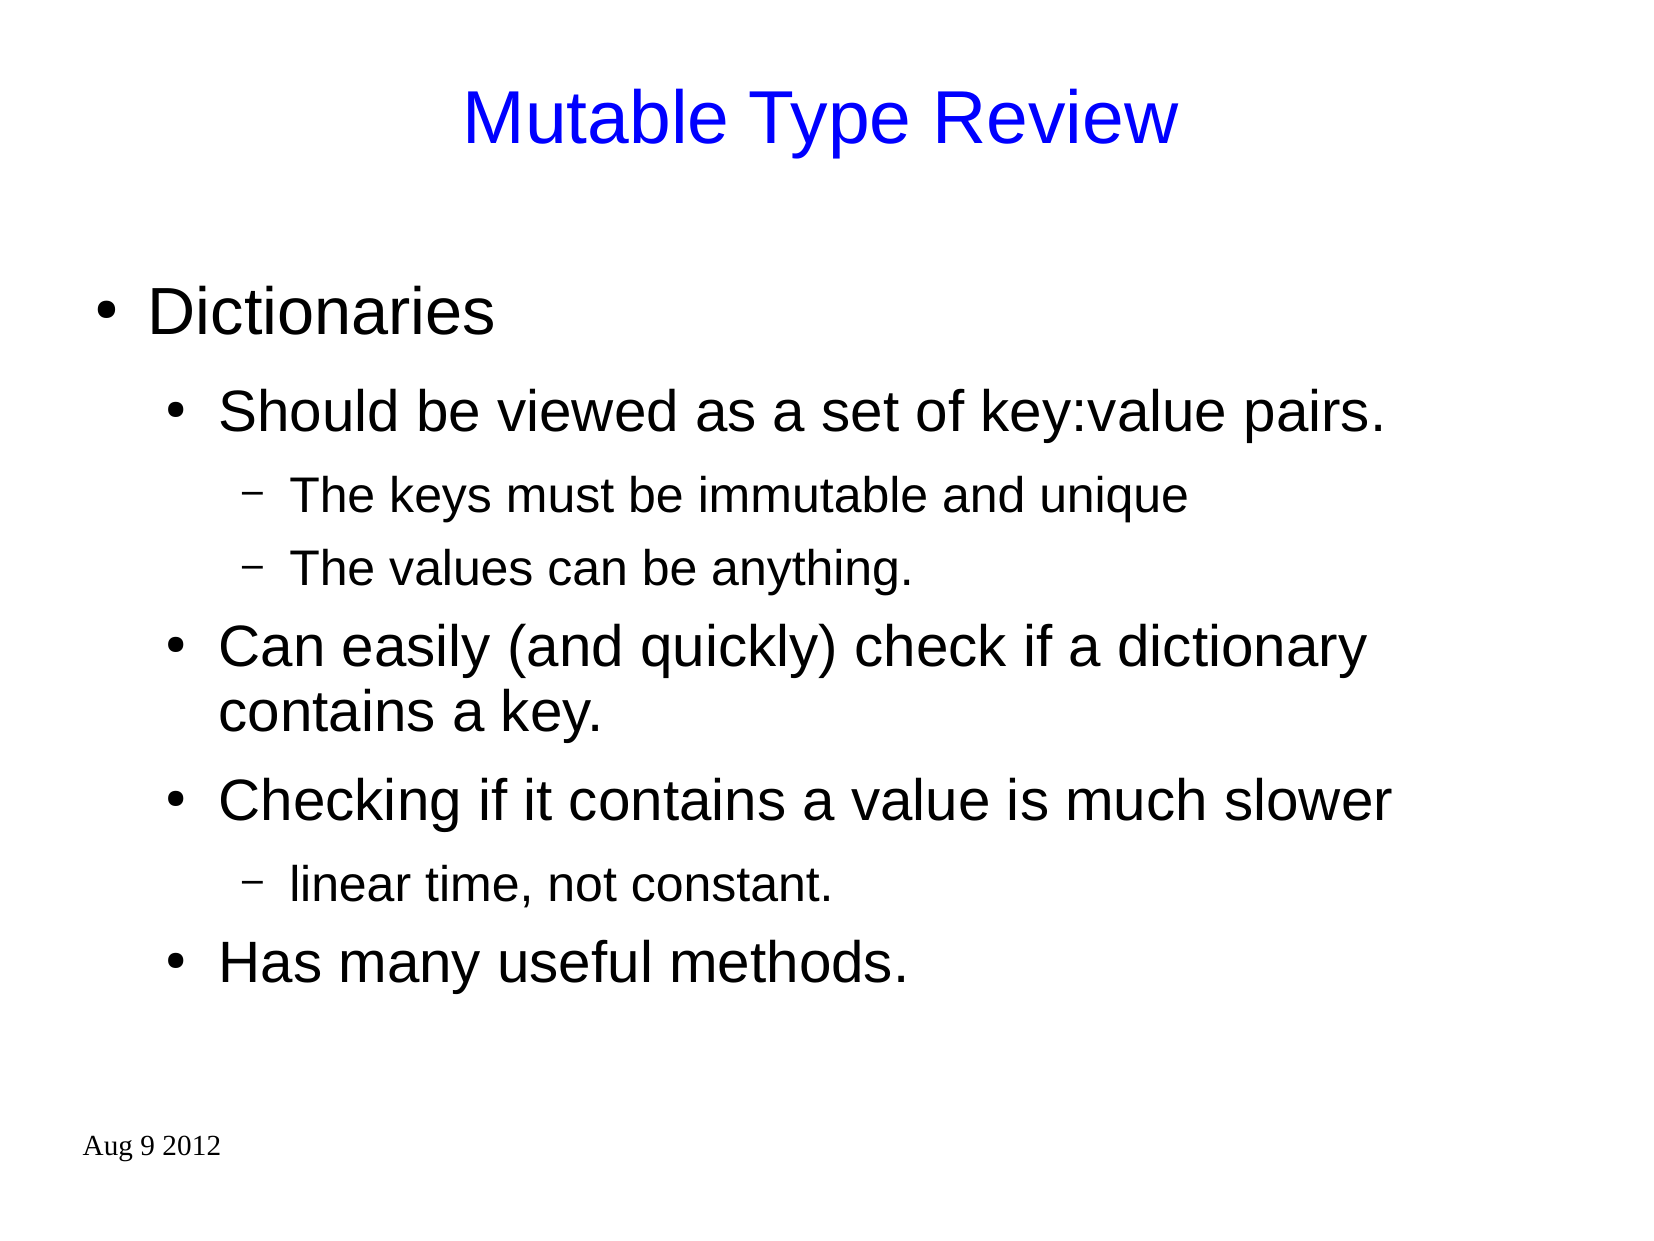

# Mutable Type Review
Dictionaries
Should be viewed as a set of key:value pairs.
The keys must be immutable and unique
The values can be anything.
Can easily (and quickly) check if a dictionary contains a key.
Checking if it contains a value is much slower
linear time, not constant.
Has many useful methods.
Aug 9 2012